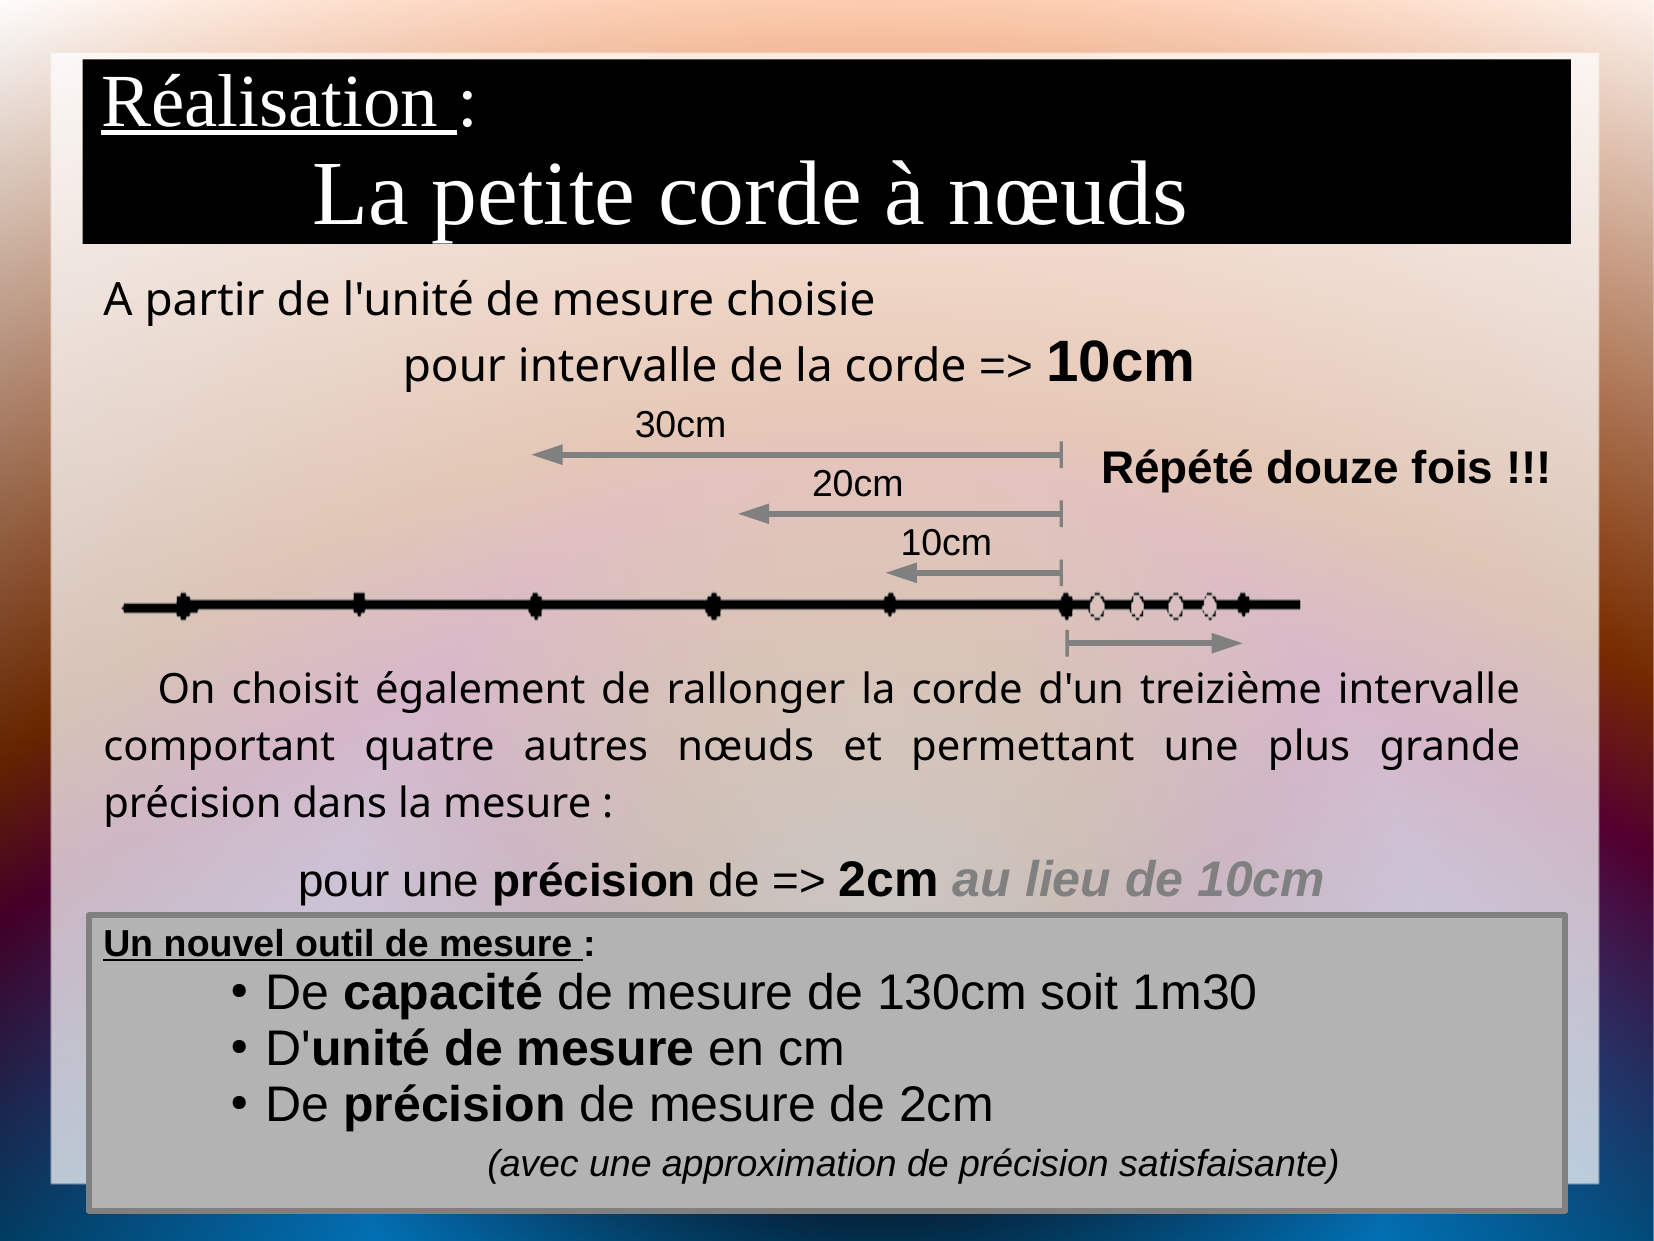

# Réalisation : La petite corde à nœuds
A partir de l'unité de mesure choisie
 pour intervalle de la corde => 10cm
30cm
Répété douze fois !!!
20cm
10cm
 On choisit également de rallonger la corde d'un treizième intervalle comportant quatre autres nœuds et permettant une plus grande précision dans la mesure :
pour une précision de => 2cm au lieu de 10cm
Un nouvel outil de mesure :
De capacité de mesure de 130cm soit 1m30
D'unité de mesure en cm
De précision de mesure de 2cm
 (avec une approximation de précision satisfaisante)